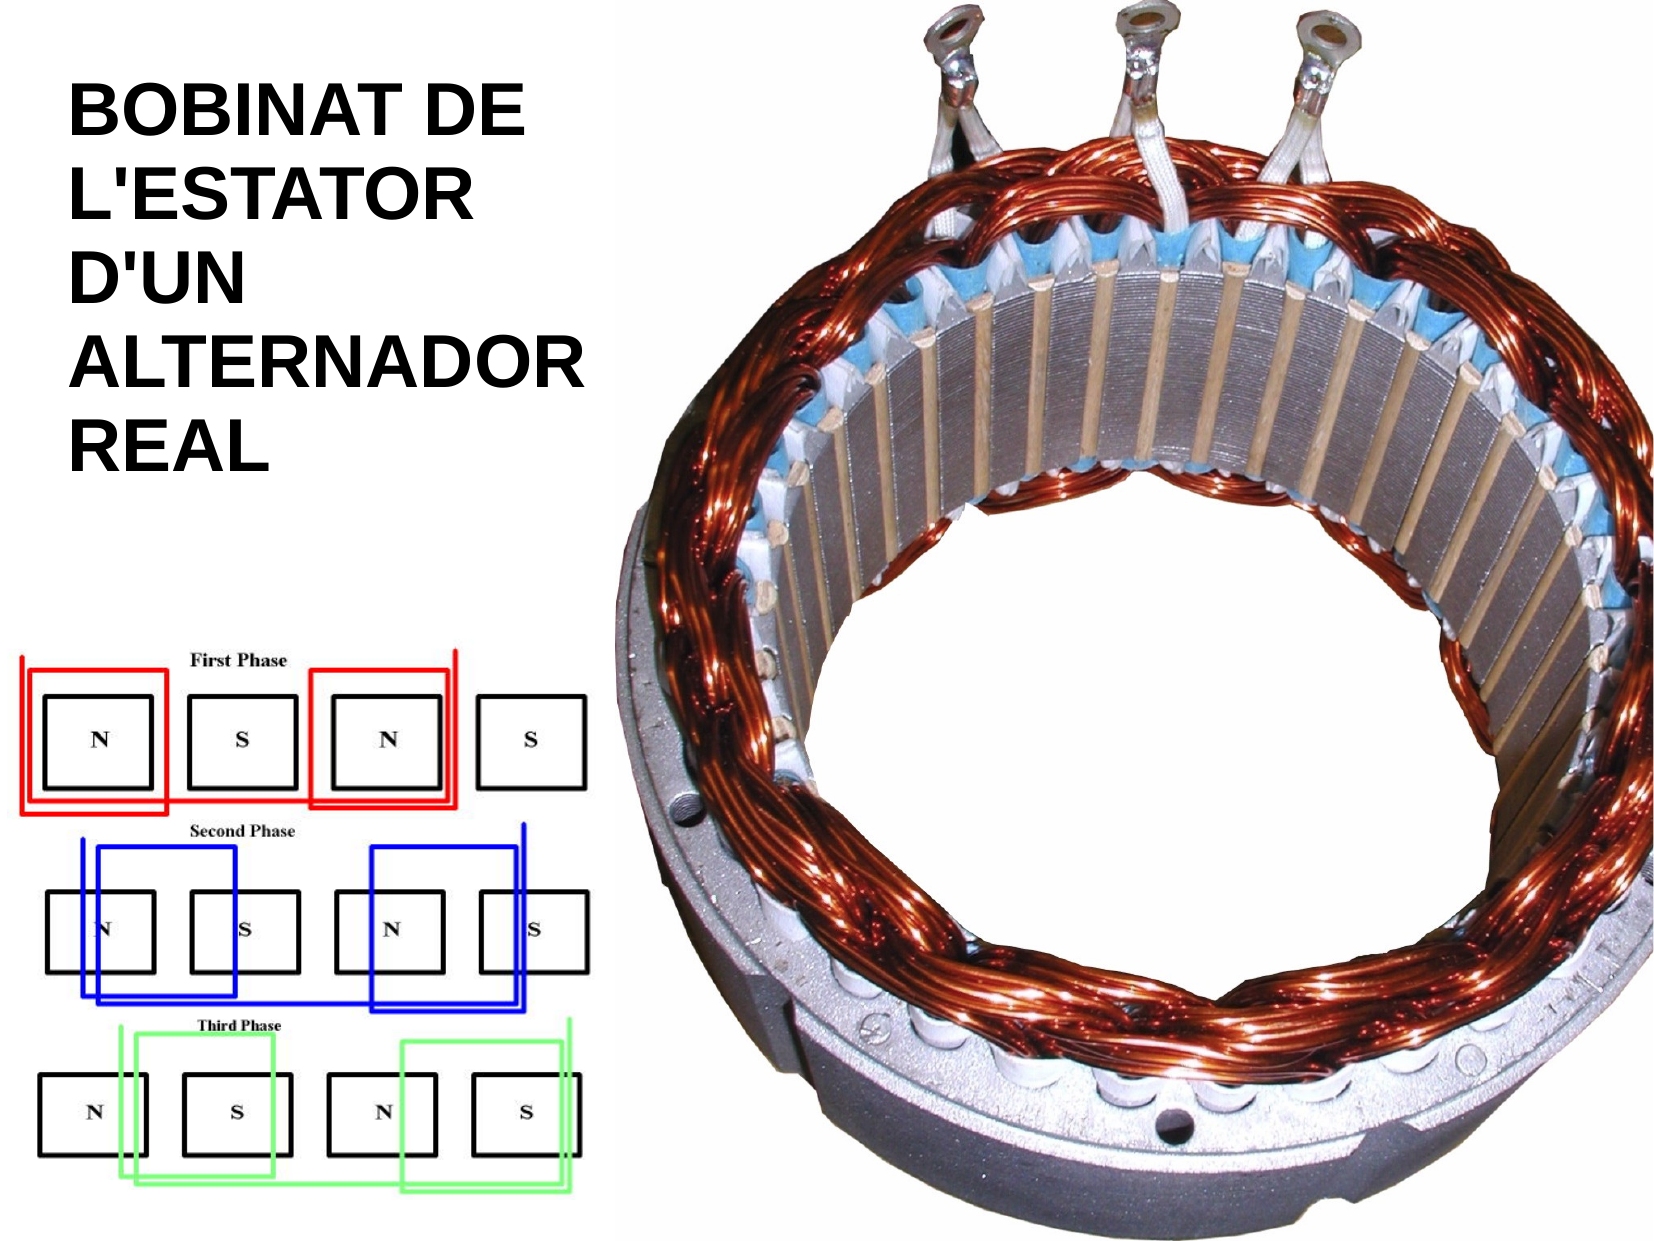

BOBINAT DE L'ESTATOR D'UN ALTERNADOR
REAL
15